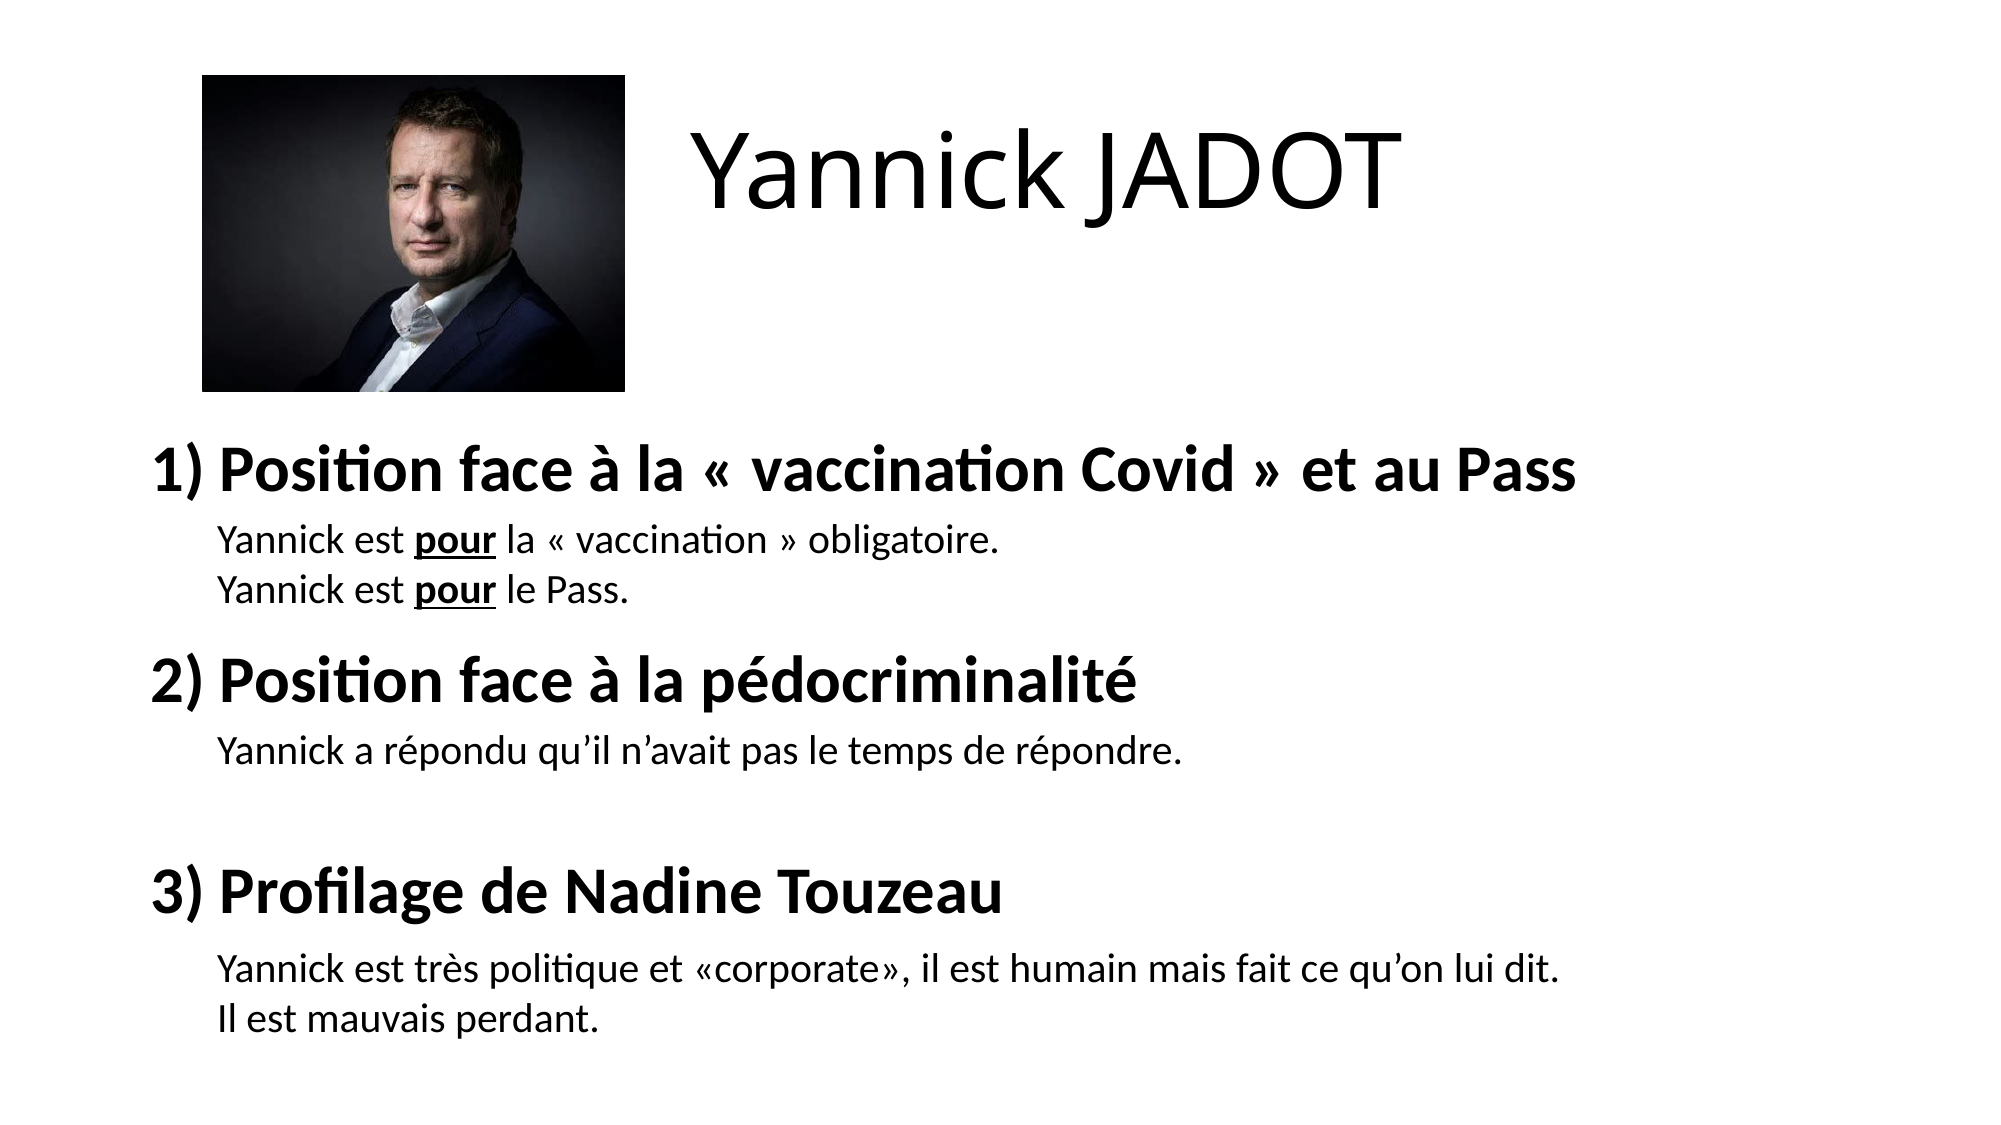

# Yannick JADOT
1) Position face à la « vaccination Covid » et au Pass
Yannick est pour la « vaccination » obligatoire.
Yannick est pour le Pass.
2) Position face à la pédocriminalité
Yannick a répondu qu’il n’avait pas le temps de répondre.
3) Profilage de Nadine Touzeau
Yannick est très politique et «corporate», il est humain mais fait ce qu’on lui dit.
Il est mauvais perdant.